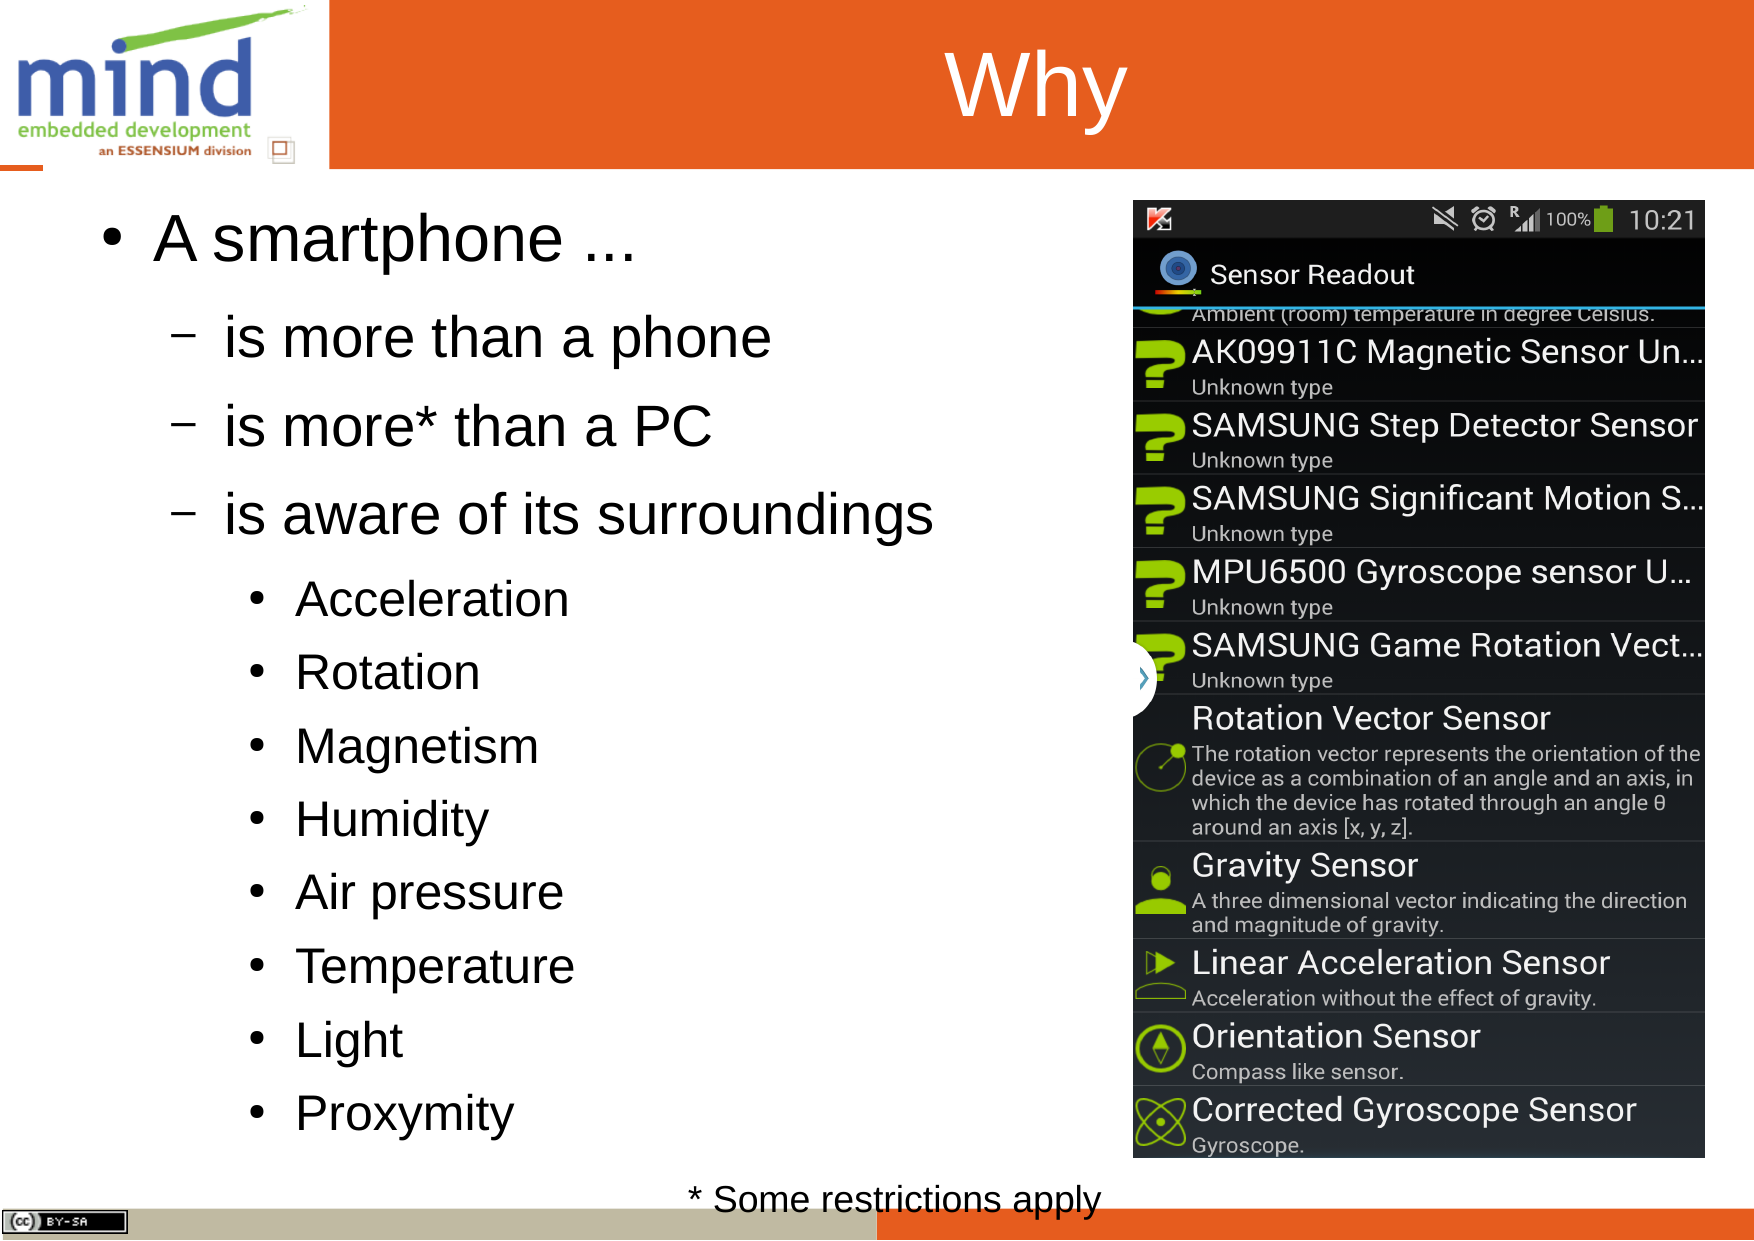

# Why
A smartphone ...
is more than a phone
is more* than a PC
is aware of its surroundings
Acceleration
Rotation
Magnetism
Humidity
Air pressure
Temperature
Light
Proxymity
* Some restrictions apply